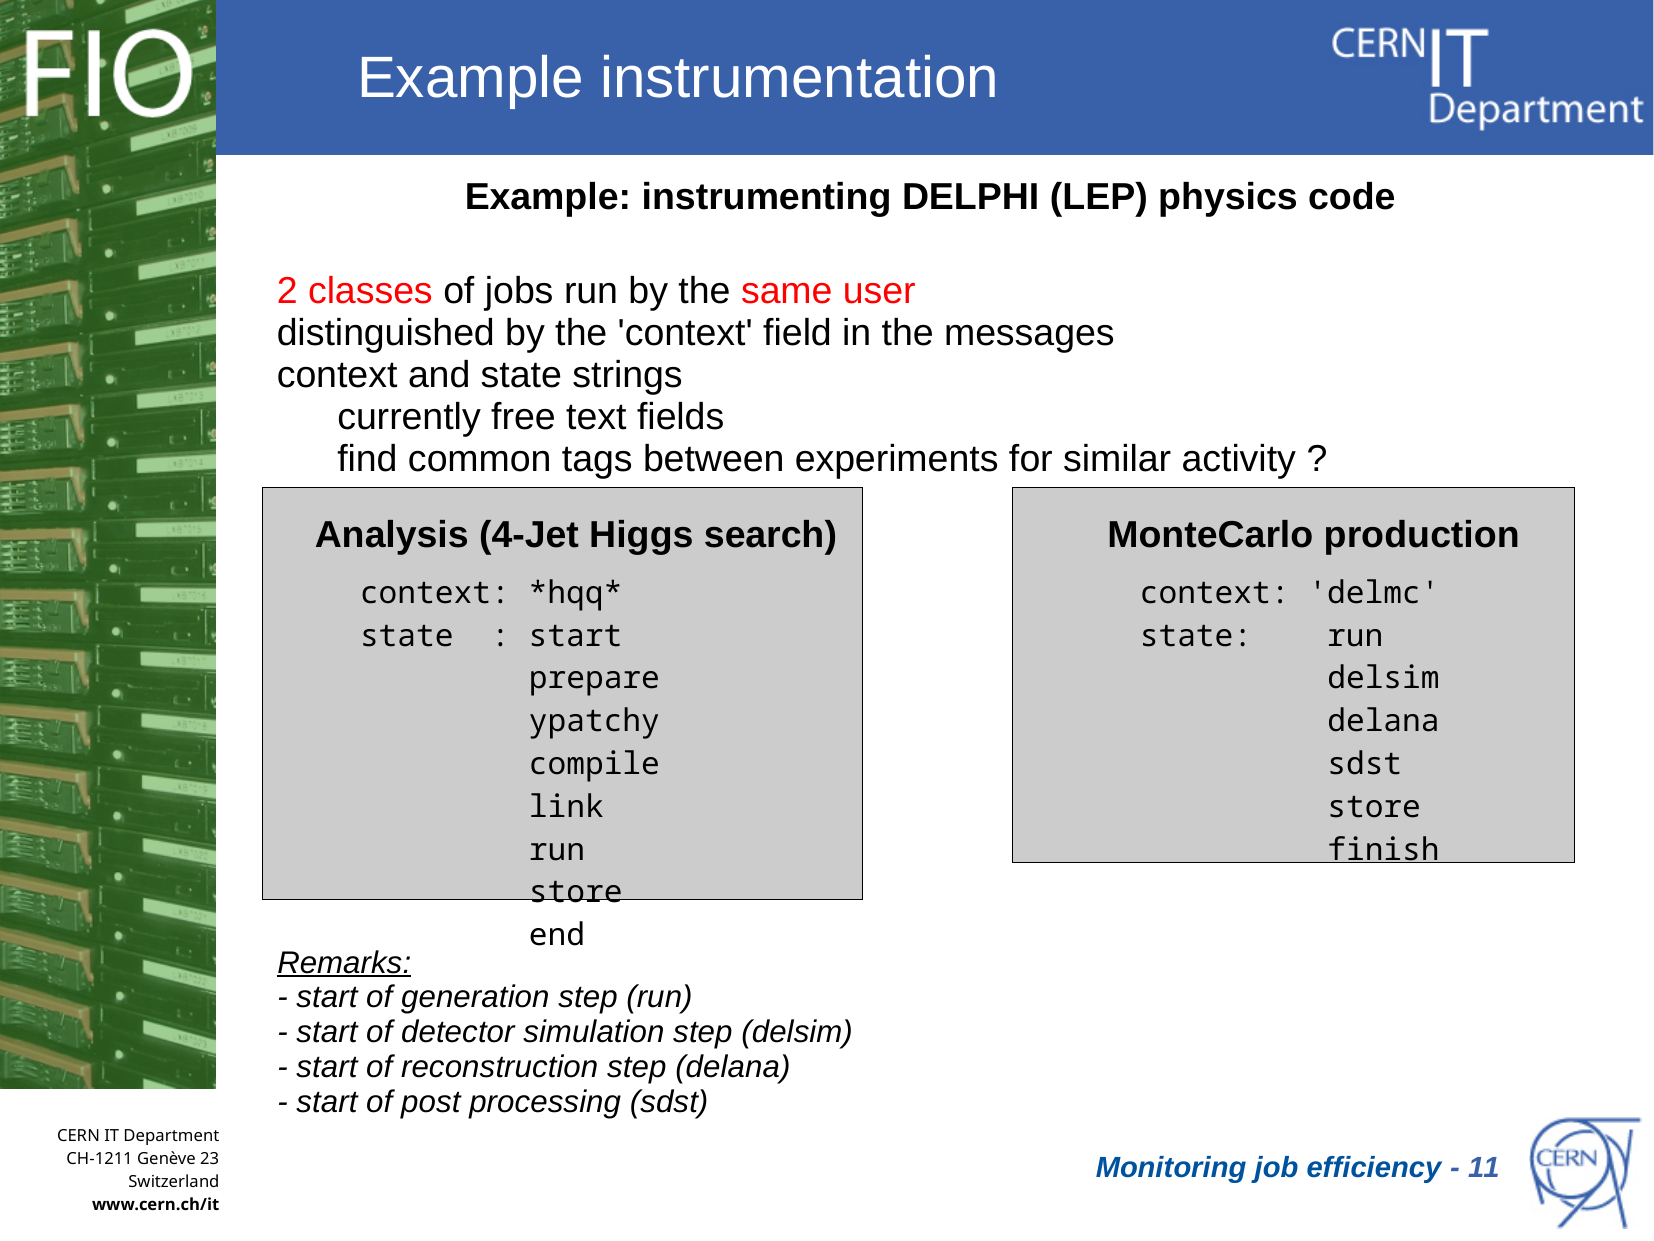

Example instrumentation
Example: instrumenting DELPHI (LEP) physics code
 2 classes of jobs run by the same user
 distinguished by the 'context' field in the messages
 context and state strings
currently free text fields
find common tags between experiments for similar activity ?
Analysis (4-Jet Higgs search)
MonteCarlo production
context: *hqq*
state : start
		 prepare
 ypatchy
 compile
 link
 run
 store
	 end
context: 'delmc'
state: run
	 delsim
	 delana
	 sdst
 store
 finish
Remarks:
- start of generation step (run)
- start of detector simulation step (delsim)
- start of reconstruction step (delana)
- start of post processing (sdst)